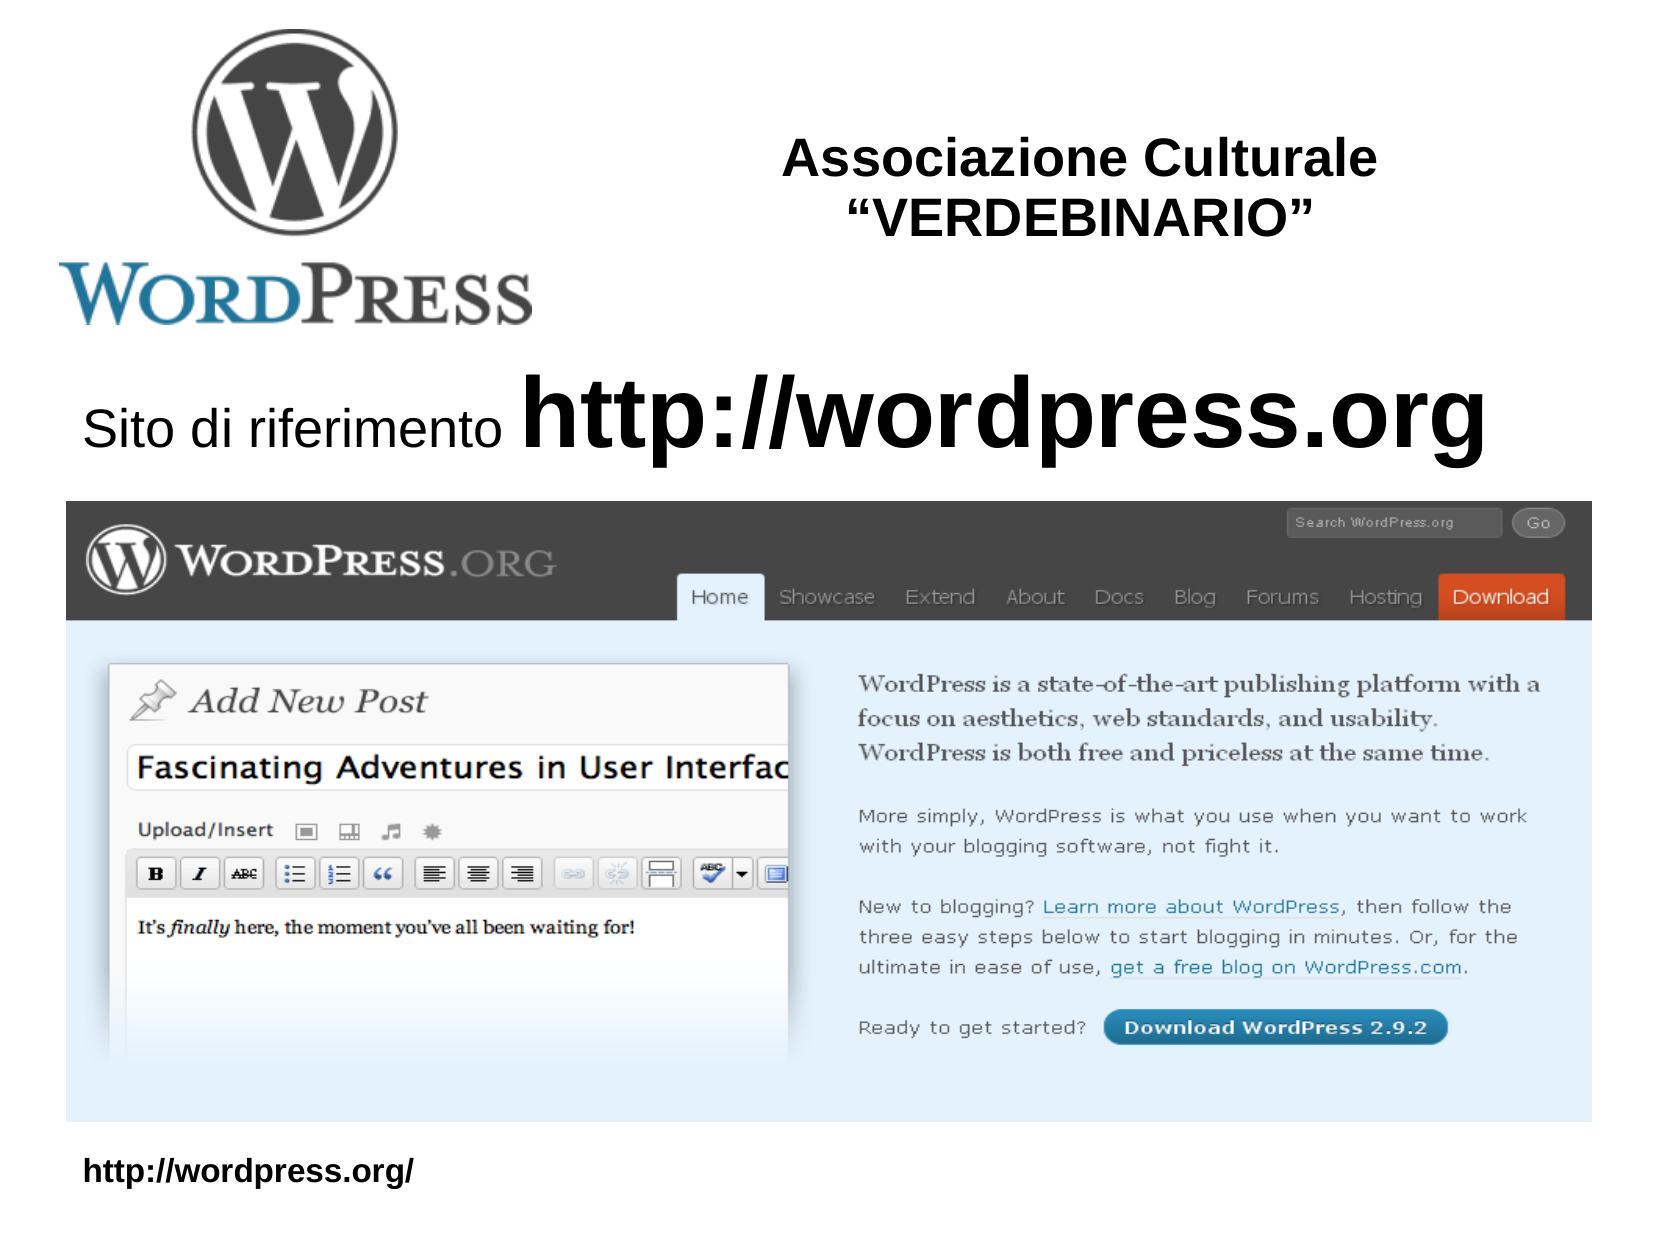

# Associazione Culturale “VERDEBINARIO”
Sito di riferimento http://wordpress.org
http://wordpress.org/